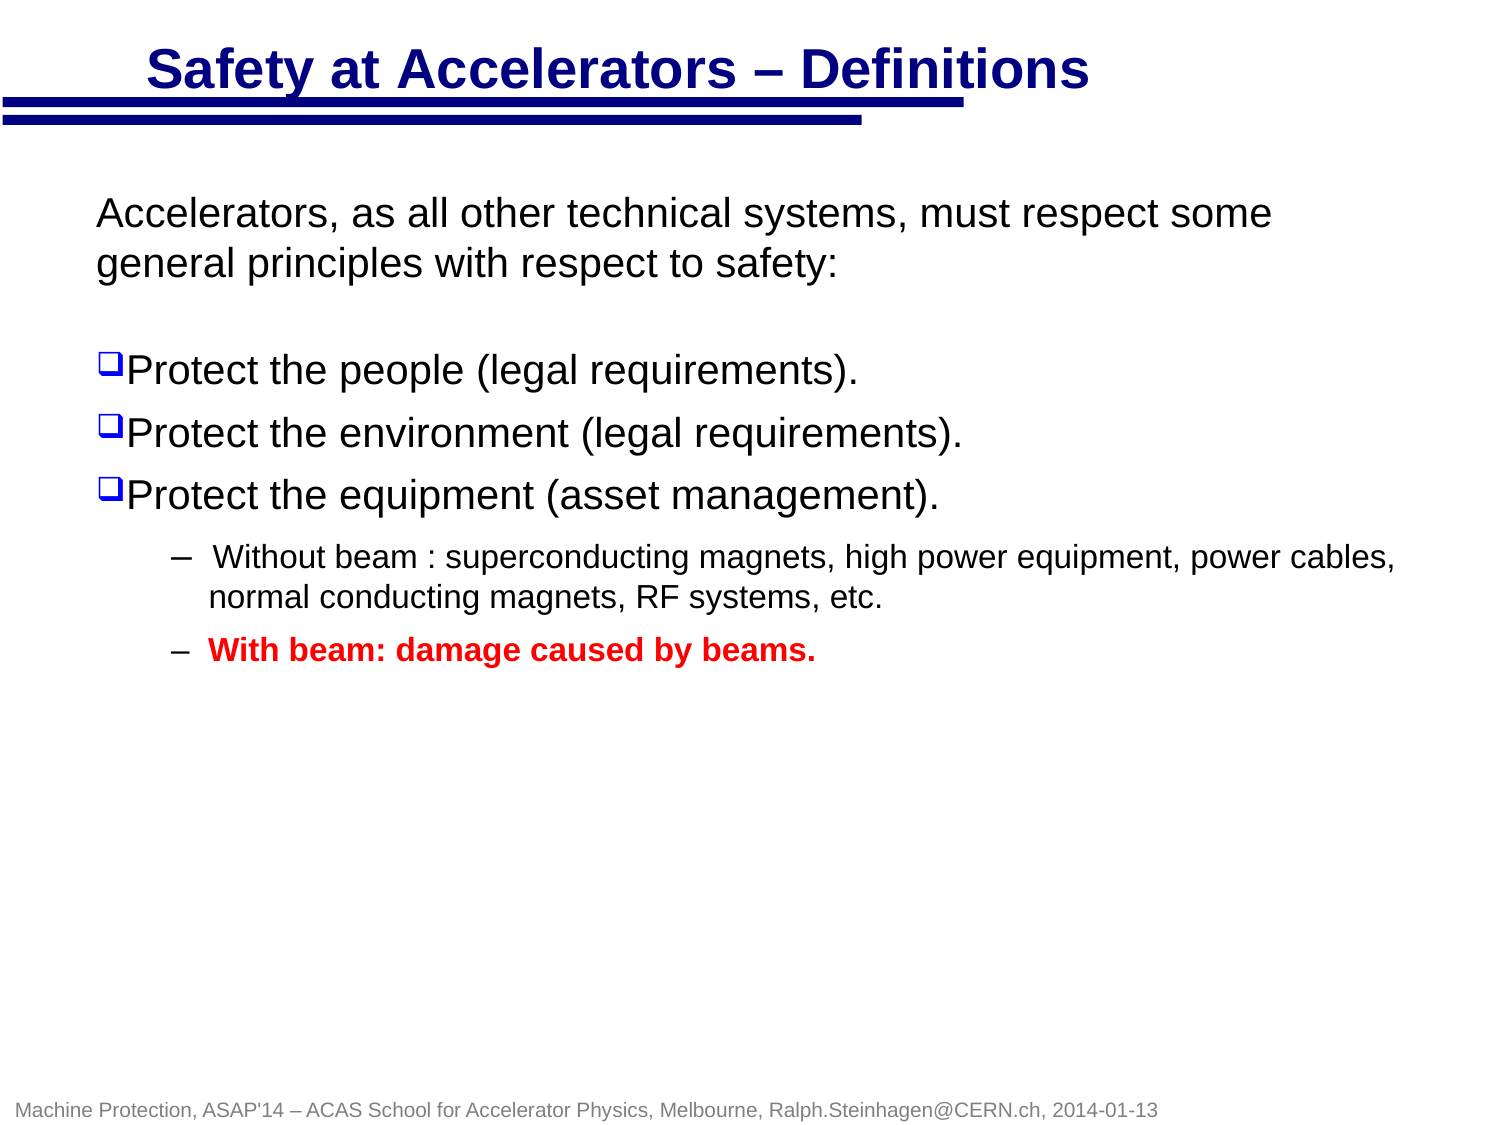

# Safety at Accelerators – Definitions
Accelerators, as all other technical systems, must respect some general principles with respect to safety:
Protect the people (legal requirements).
Protect the environment (legal requirements).
Protect the equipment (asset management).
– Without beam : superconducting magnets, high power equipment, power cables, normal conducting magnets, RF systems, etc.
– With beam: damage caused by beams.